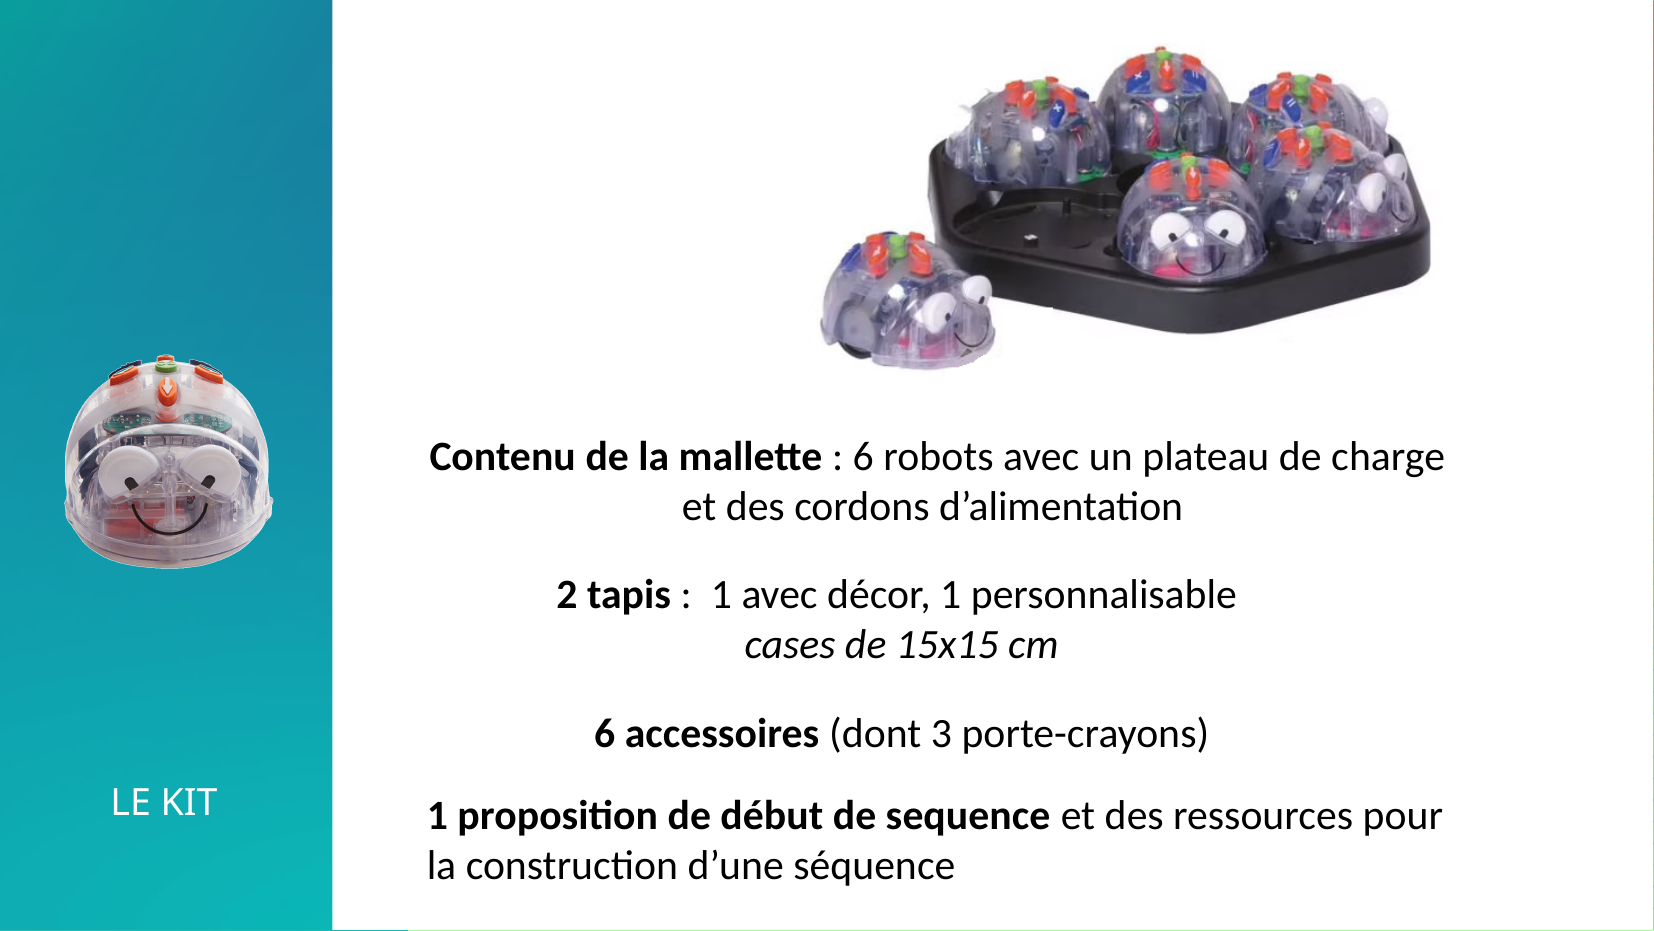

Contenu de la mallette : 6 robots avec un plateau de charge et des cordons d’alimentation
2 tapis : 1 avec décor, 1 personnalisable
cases de 15x15 cm
6 accessoires (dont 3 porte-crayons)
LE KIT
1 proposition de début de sequence et des ressources pour la construction d’une séquence